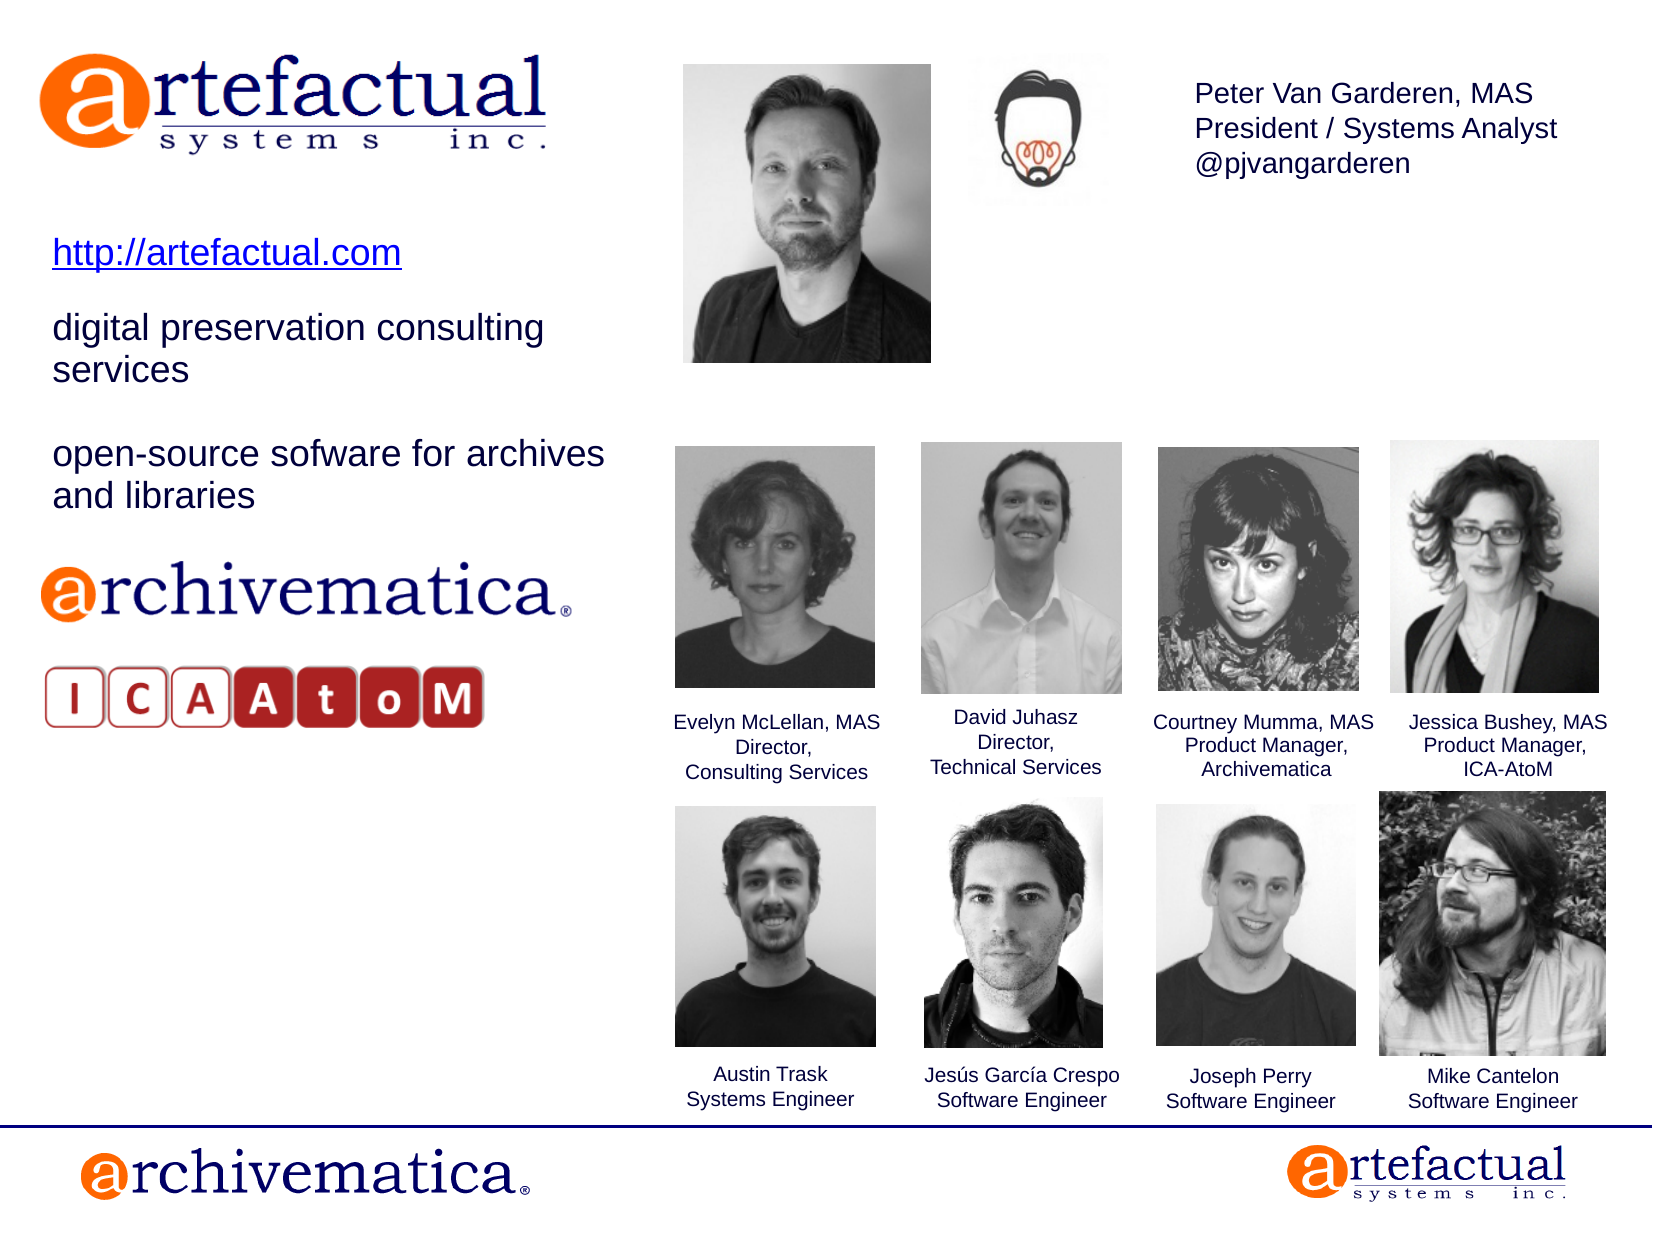

Peter Van Garderen, MAS
President / Systems Analyst
@pjvangarderen
http://artefactual.com
digital preservation consulting services
open-source sofware for archives and libraries
David Juhasz
Director,
Technical Services
Evelyn McLellan, MAS
Director,
Consulting Services
Courtney Mumma, MAS
Product Manager, Archivematica
Jessica Bushey, MAS
Product Manager,
ICA-AtoM
Austin Trask
Systems Engineer
Jesús García Crespo
Software Engineer
Joseph Perry
Software Engineer
Mike Cantelon
Software Engineer